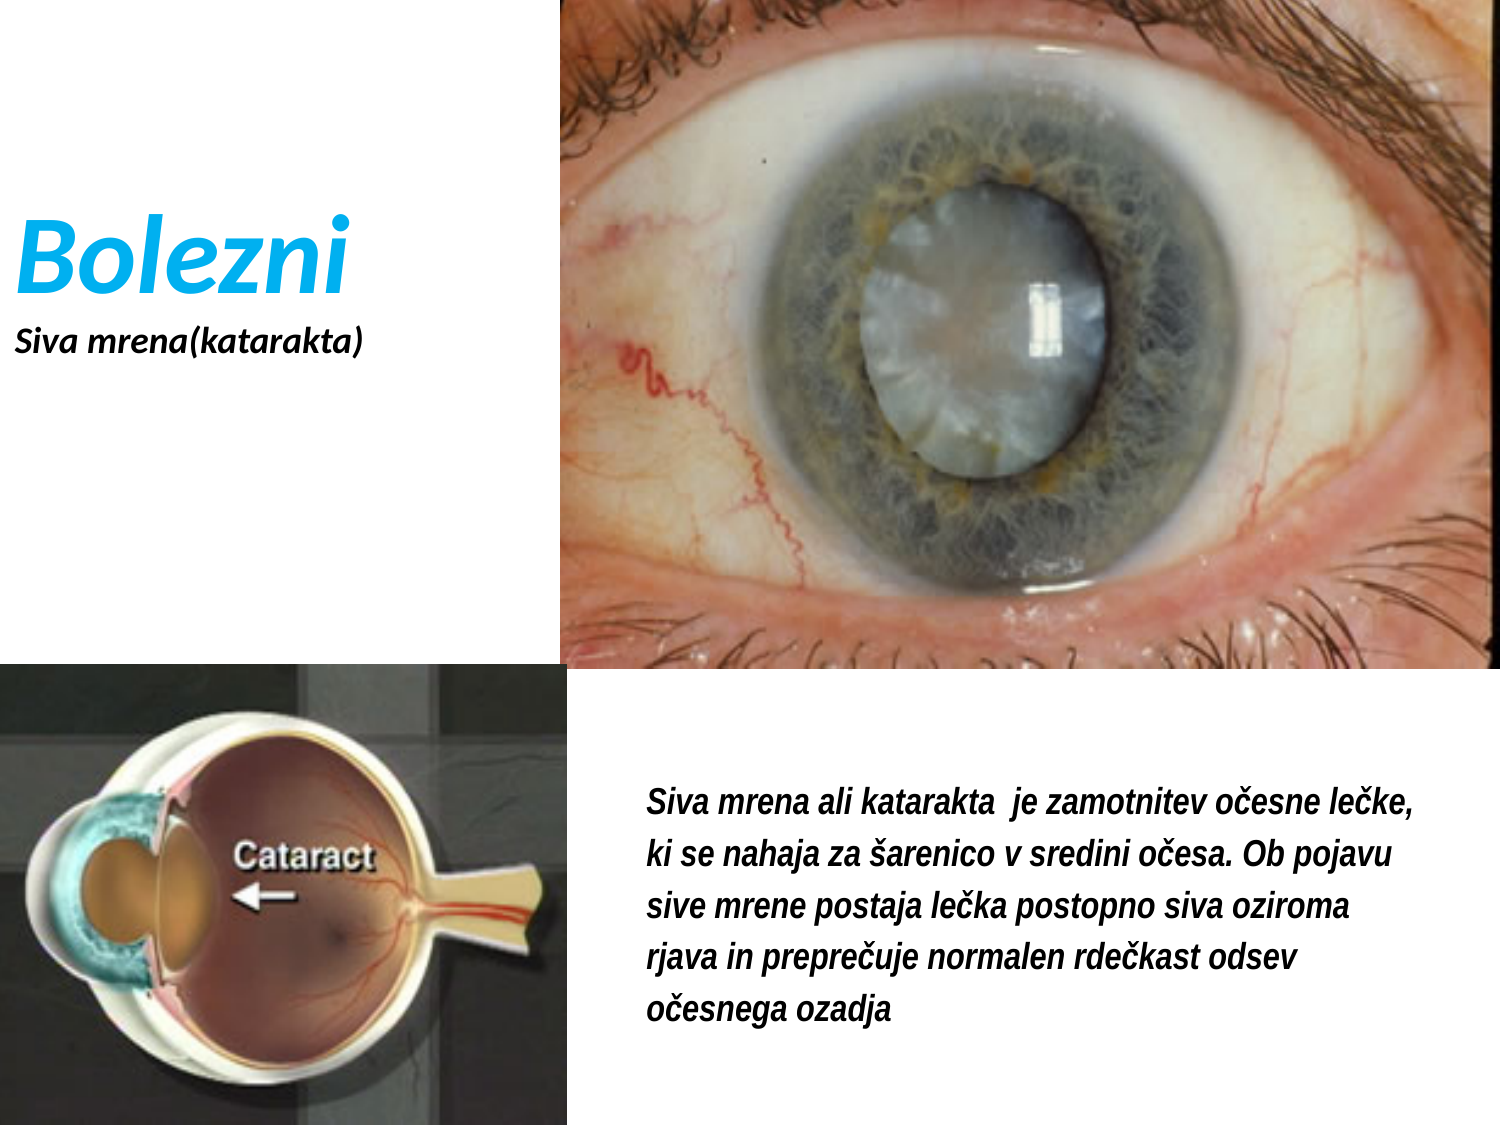

Bolezni
Siva mrena(katarakta)
Siva mrena ali katarakta  je zamotnitev očesne lečke, ki se nahaja za šarenico v sredini očesa. Ob pojavu sive mrene postaja lečka postopno siva oziroma rjava in preprečuje normalen rdečkast odsev očesnega ozadja